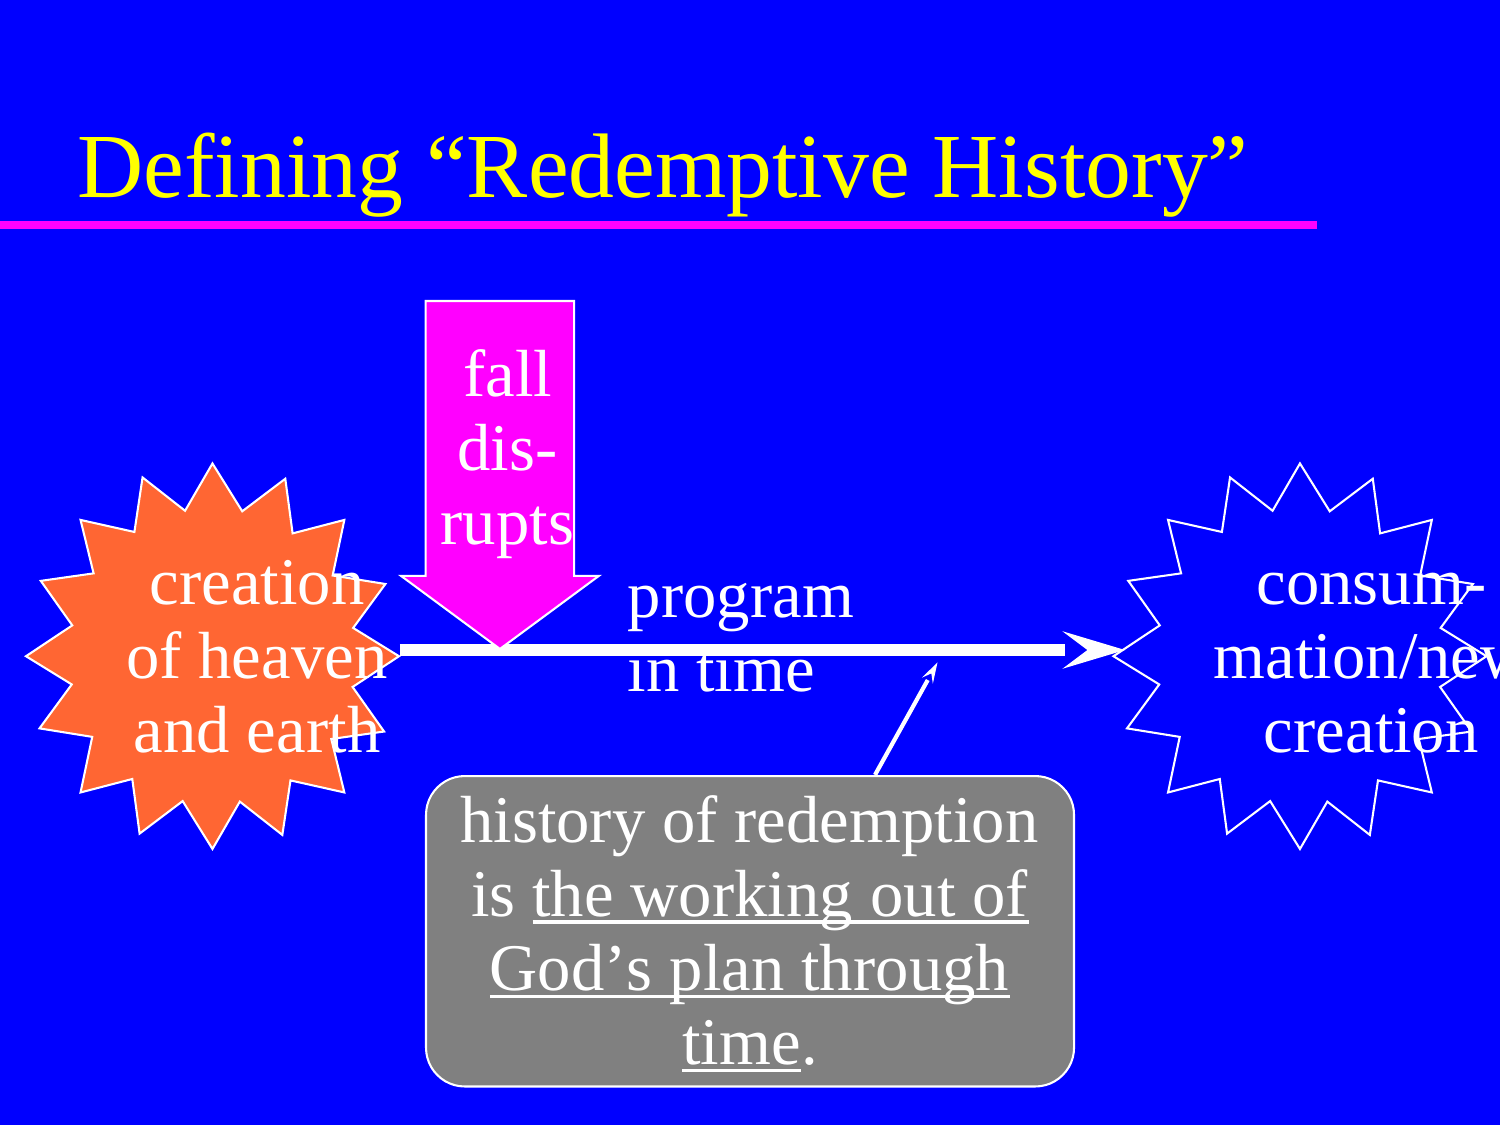

# Defining “Redemptive History”
fall
dis-
rupts
creation
of heaven
and earth
consum-
mation/new
creation
program
in time
history of redemption
is the working out of
God’s plan through
time.